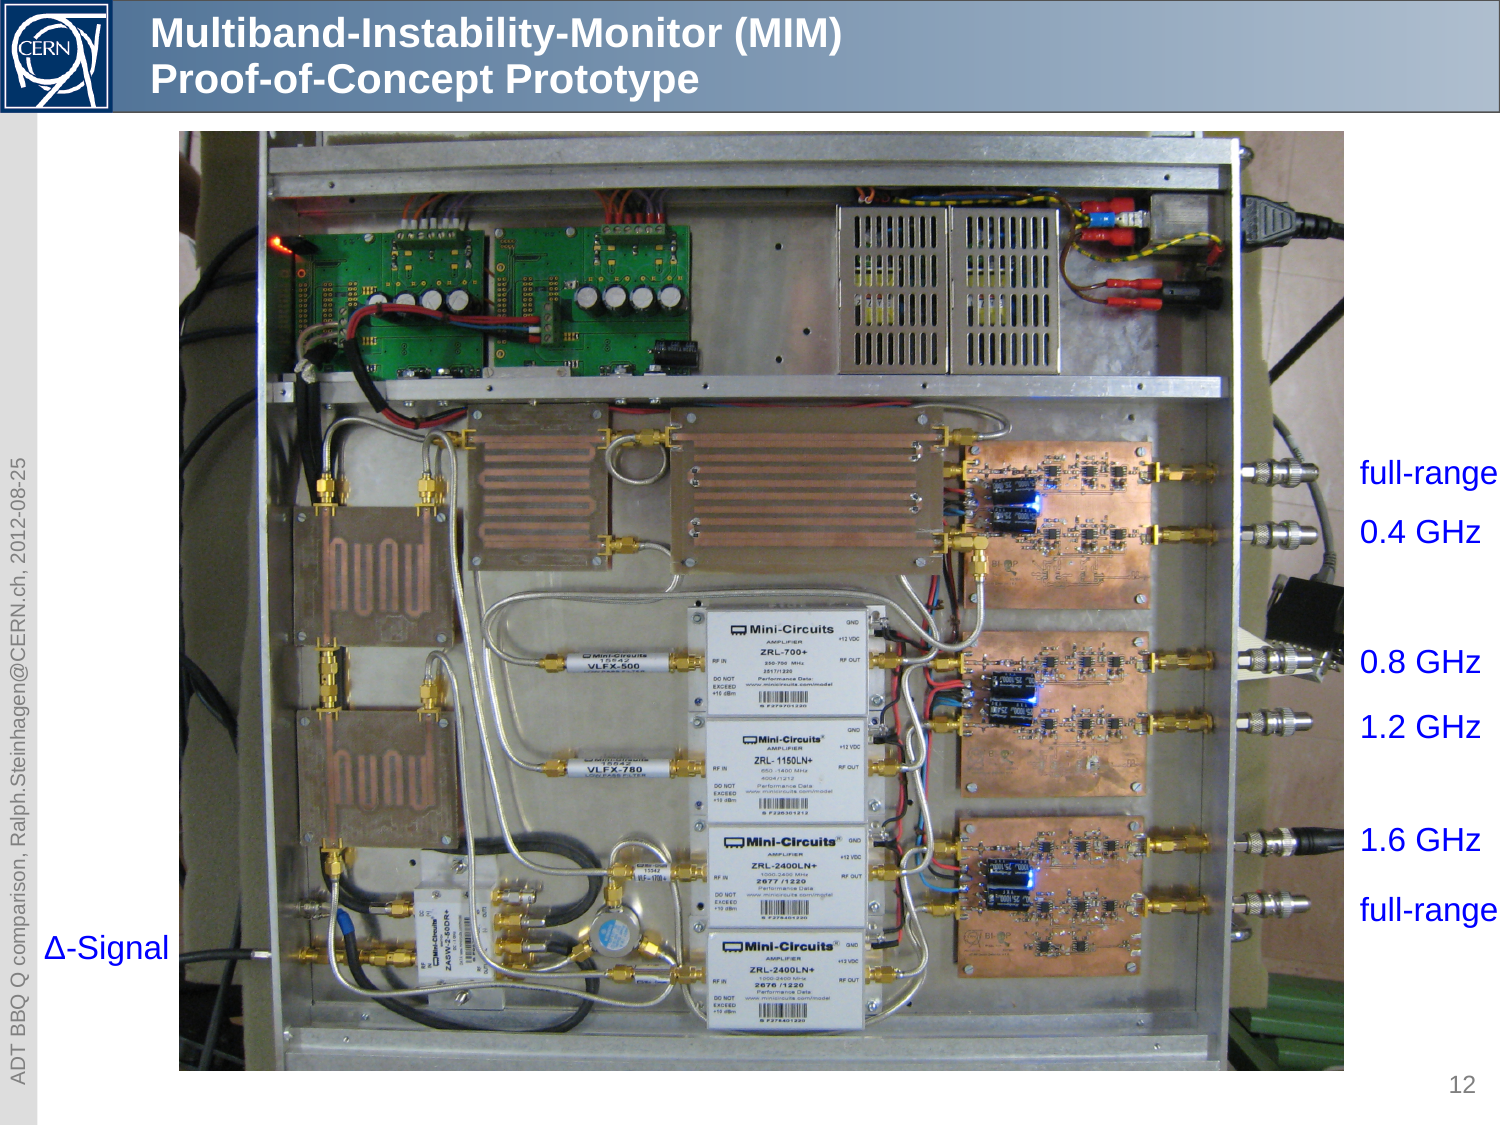

# Multiband-Instability-Monitor (MIM) Proof-of-Concept Prototype
full-range
0.4 GHz
0.8 GHz
1.2 GHz
1.6 GHz
full-range
Δ-Signal